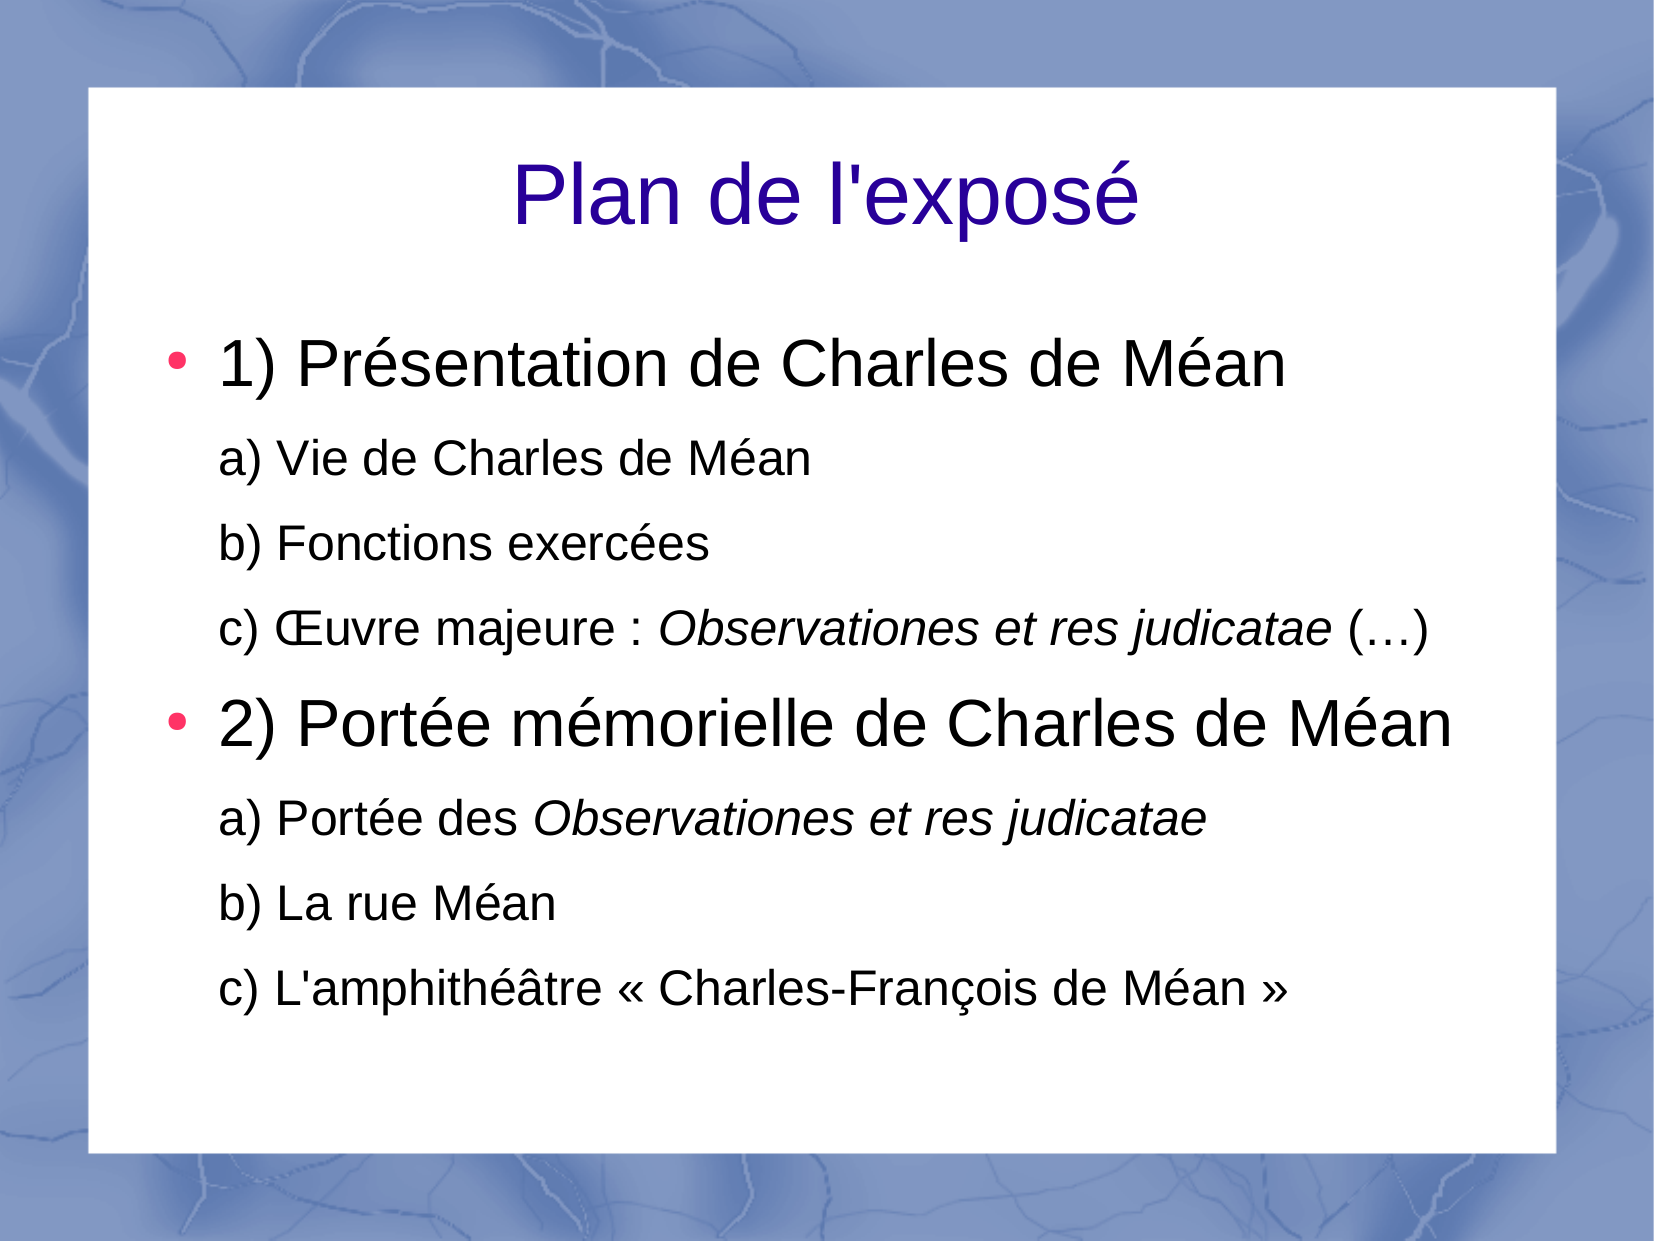

# Plan de l'exposé
1) Présentation de Charles de Méan
a) Vie de Charles de Méan
b) Fonctions exercées
c) Œuvre majeure : Observationes et res judicatae (…)
2) Portée mémorielle de Charles de Méan
a) Portée des Observationes et res judicatae
b) La rue Méan
c) L'amphithéâtre « Charles-François de Méan »